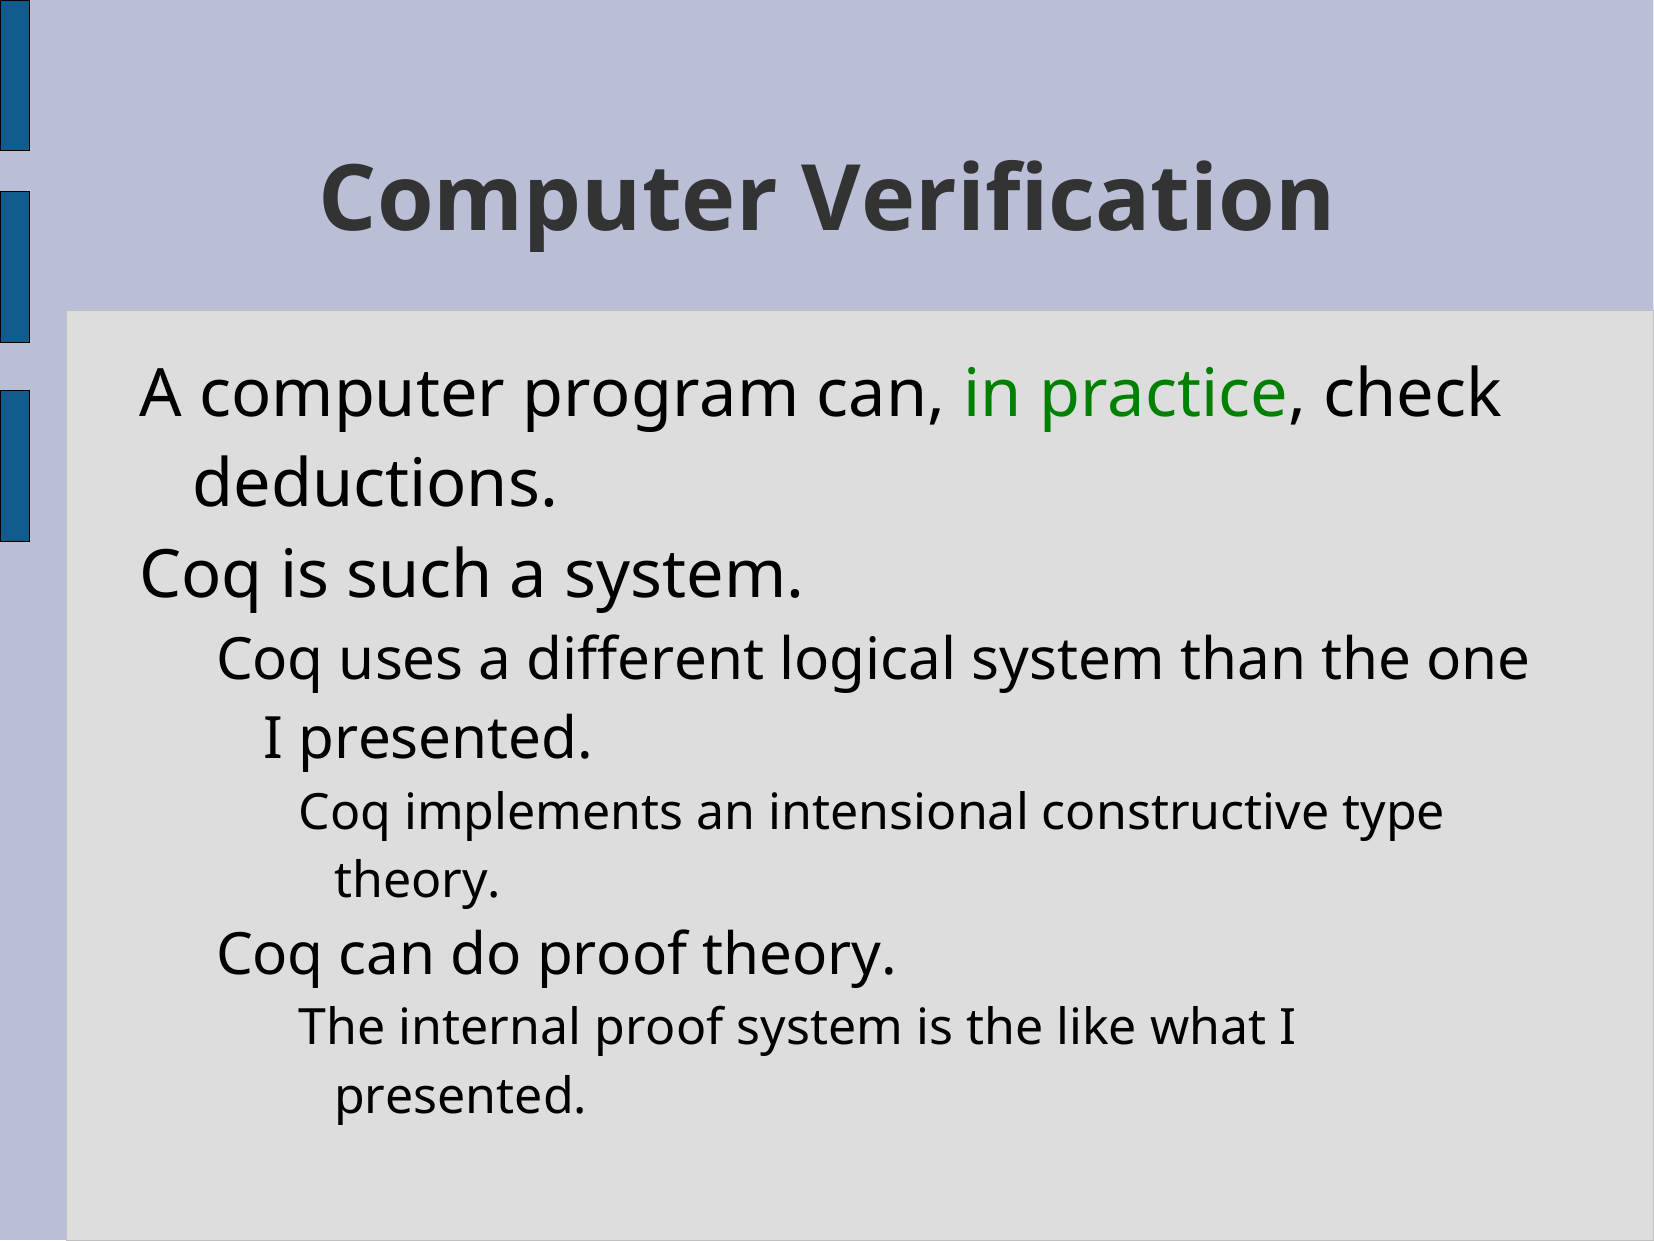

# Computer Verification
A computer program can, in practice, check deductions.
Coq is such a system.
Coq uses a different logical system than the one I presented.
Coq implements an intensional constructive type theory.
Coq can do proof theory.
The internal proof system is the like what I presented.